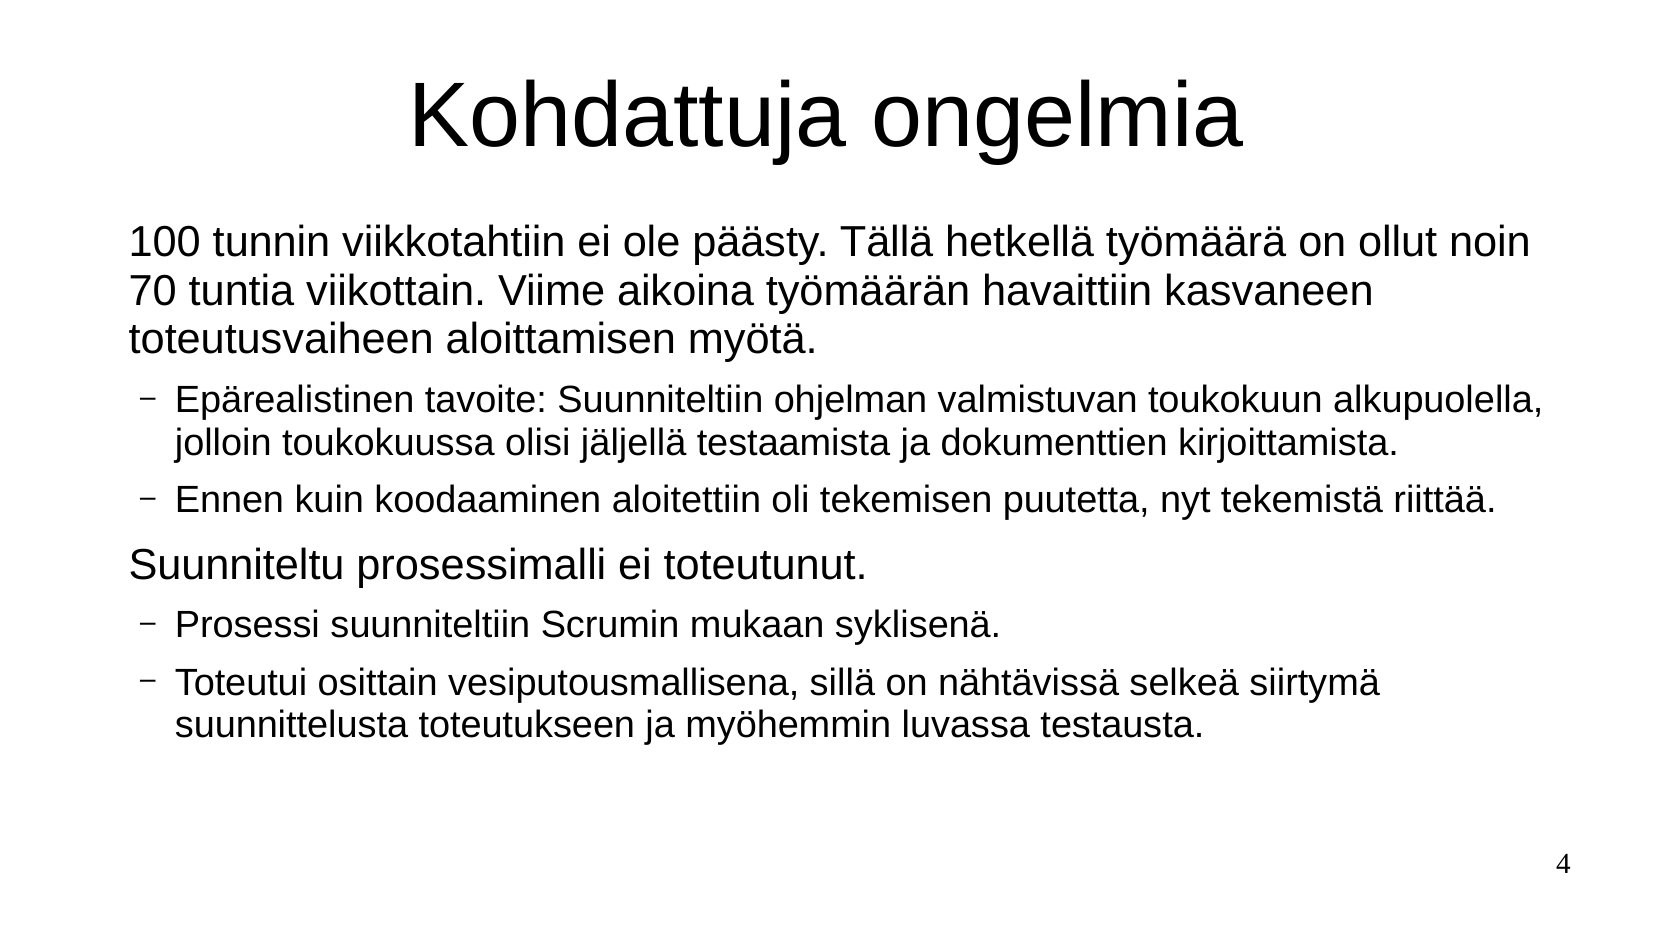

# Kohdattuja ongelmia
100 tunnin viikkotahtiin ei ole päästy. Tällä hetkellä työmäärä on ollut noin 70 tuntia viikottain. Viime aikoina työmäärän havaittiin kasvaneen toteutusvaiheen aloittamisen myötä.
Epärealistinen tavoite: Suunniteltiin ohjelman valmistuvan toukokuun alkupuolella, jolloin toukokuussa olisi jäljellä testaamista ja dokumenttien kirjoittamista.
Ennen kuin koodaaminen aloitettiin oli tekemisen puutetta, nyt tekemistä riittää.
Suunniteltu prosessimalli ei toteutunut.
Prosessi suunniteltiin Scrumin mukaan syklisenä.
Toteutui osittain vesiputousmallisena, sillä on nähtävissä selkeä siirtymä suunnittelusta toteutukseen ja myöhemmin luvassa testausta.
4